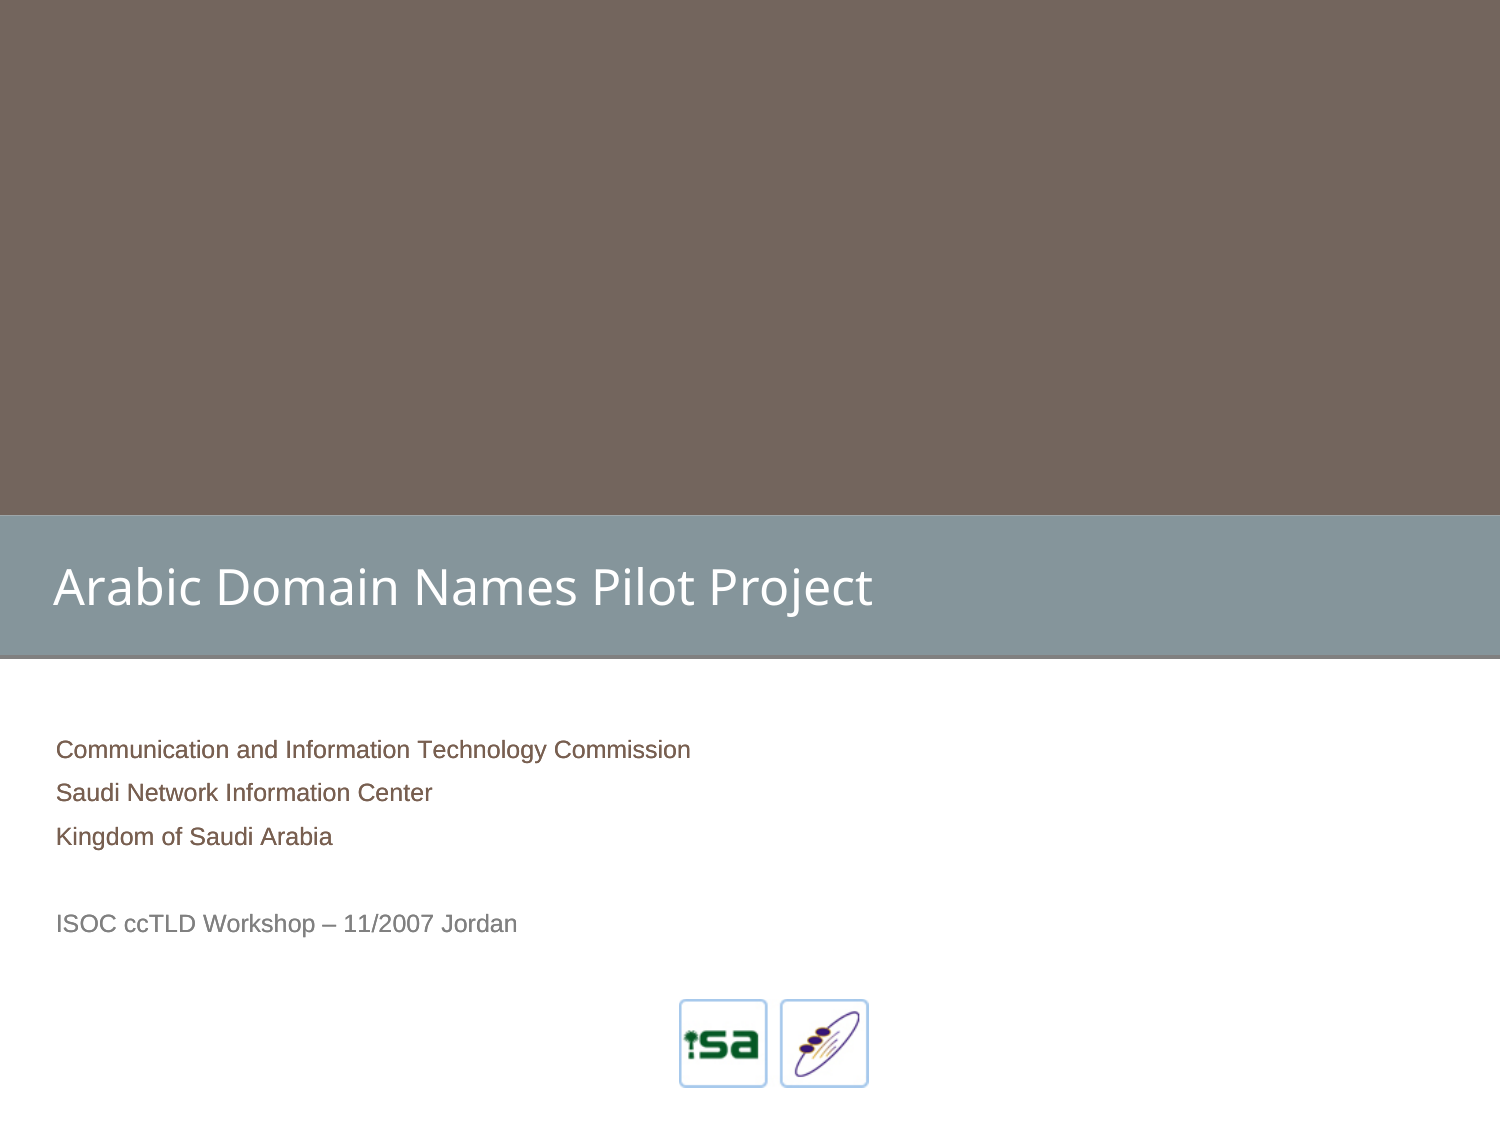

Arabic Domain Names Pilot Project
Communication and Information Technology Commission
Saudi Network Information Center
Kingdom of Saudi Arabia
ISOC ccTLD Workshop – 11/2007 Jordan
Communication and Information Technology Commission
Saudi Network Information Center
Kingdom of Saudi Arabia
ISOC ccTLD Workshop – 11/2007 Jordan